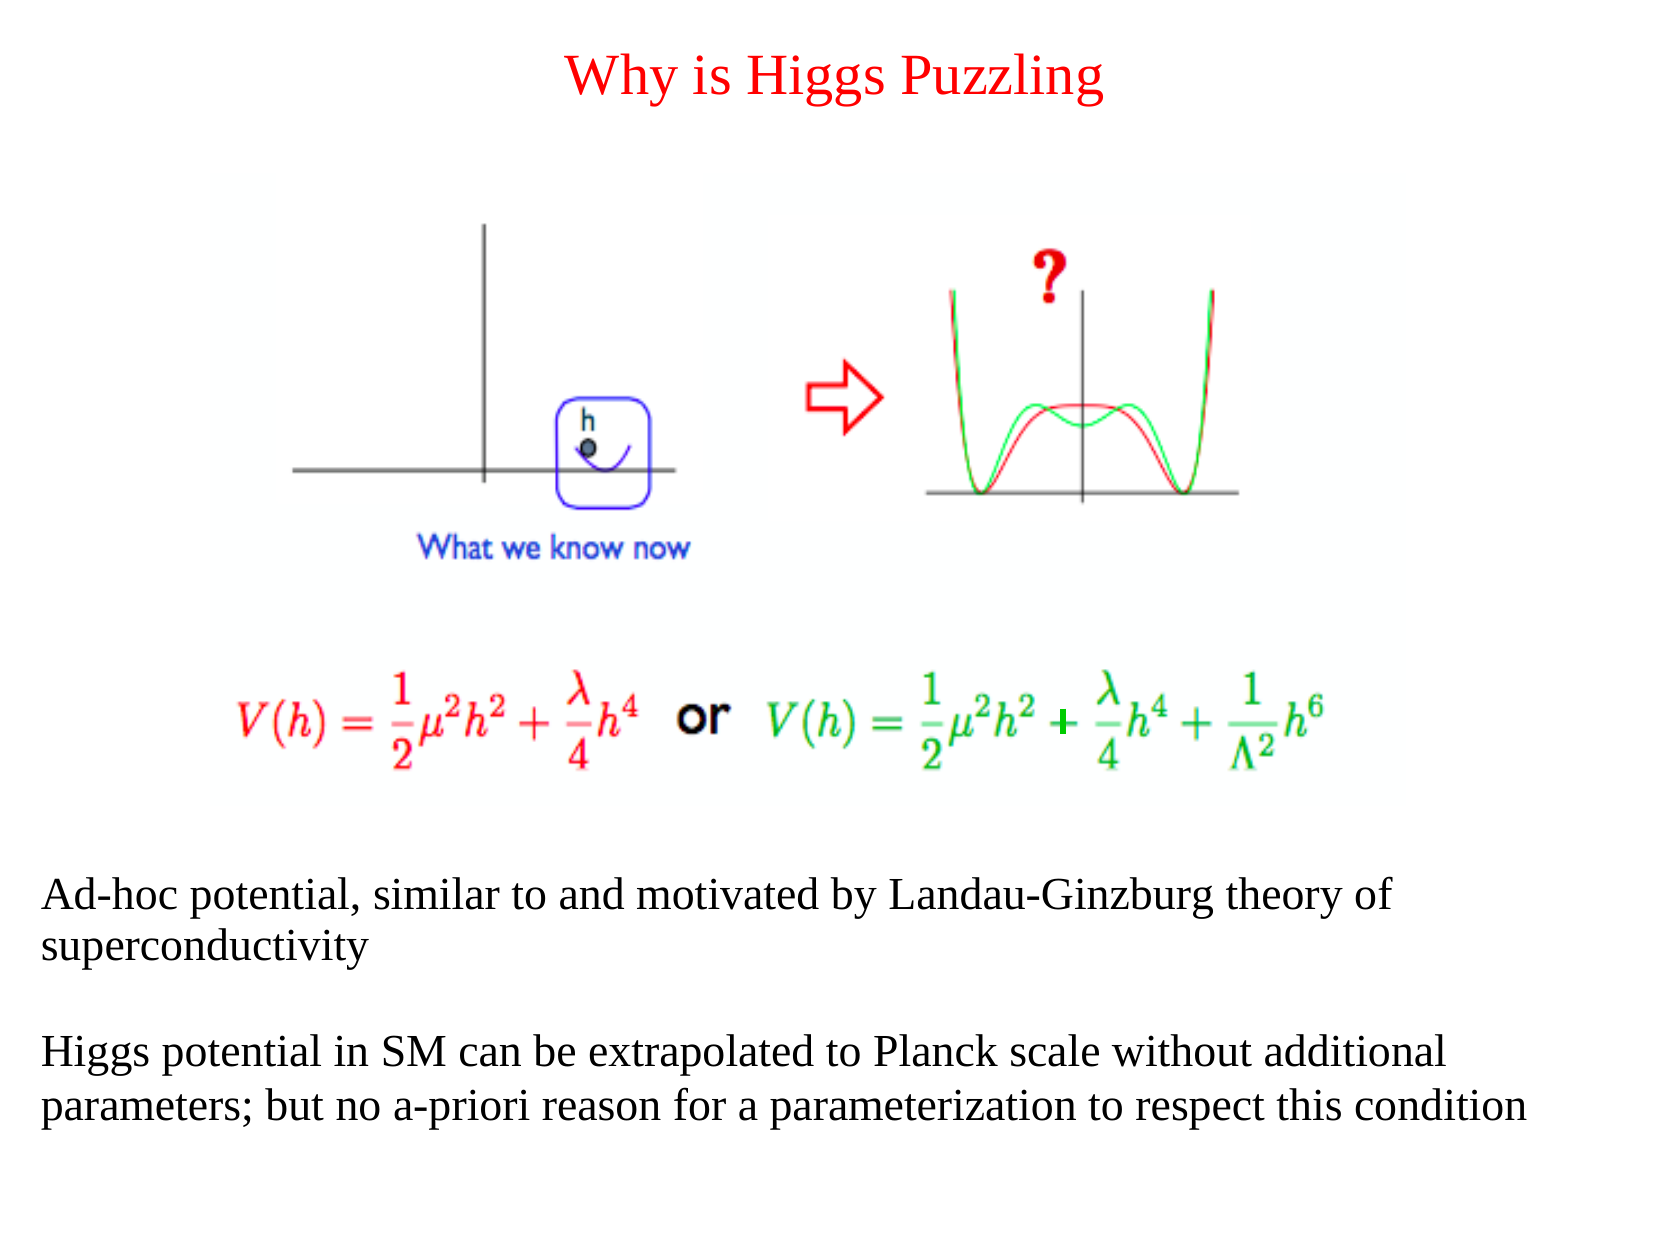

# Why is Higgs Puzzling
Ad-hoc potential, similar to and motivated by Landau-Ginzburg theory of
superconductivity
Higgs potential in SM can be extrapolated to Planck scale without additional
parameters; but no a-priori reason for a parameterization to respect this condition